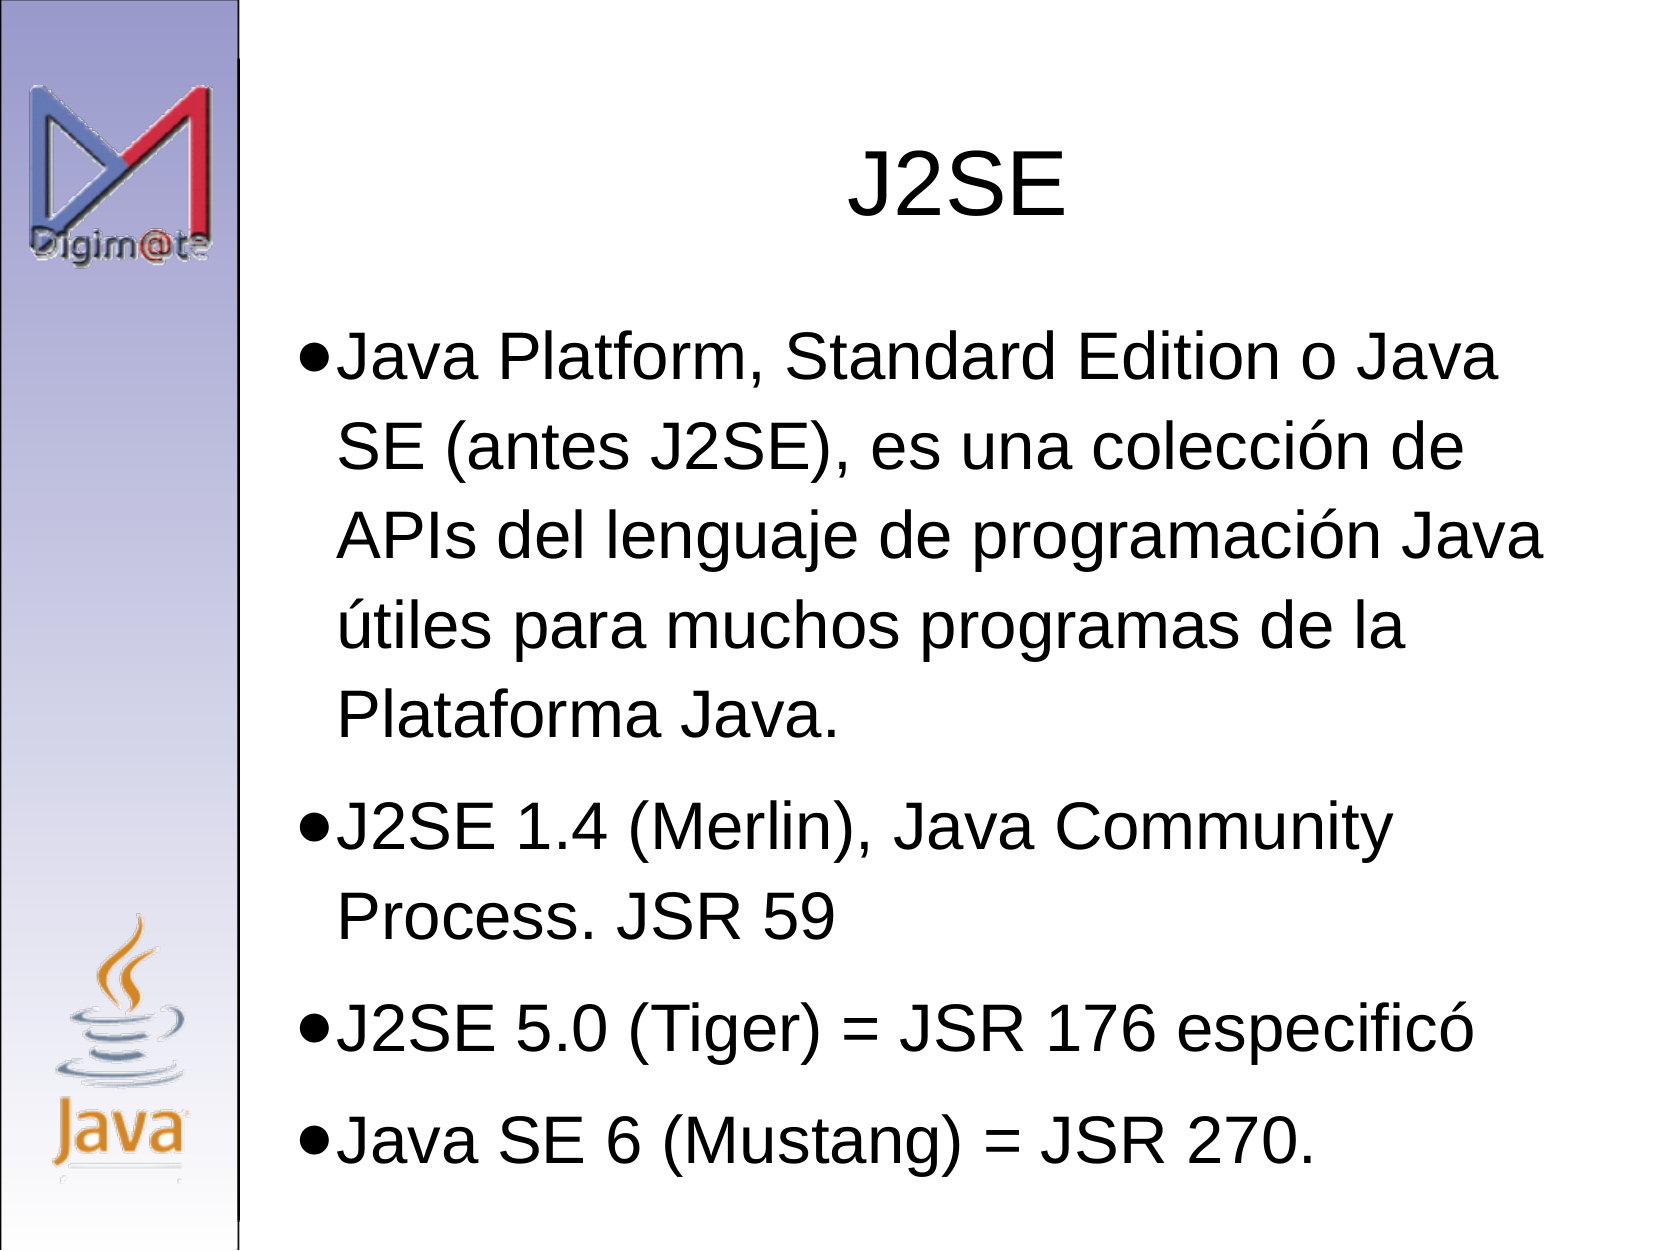

# J2SE
Java Platform, Standard Edition o Java SE (antes J2SE), es una colección de APIs del lenguaje de programación Java útiles para muchos programas de la Plataforma Java.
J2SE 1.4 (Merlin), Java Community Process. JSR 59
J2SE 5.0 (Tiger) = JSR 176 especificó
Java SE 6 (Mustang) = JSR 270.